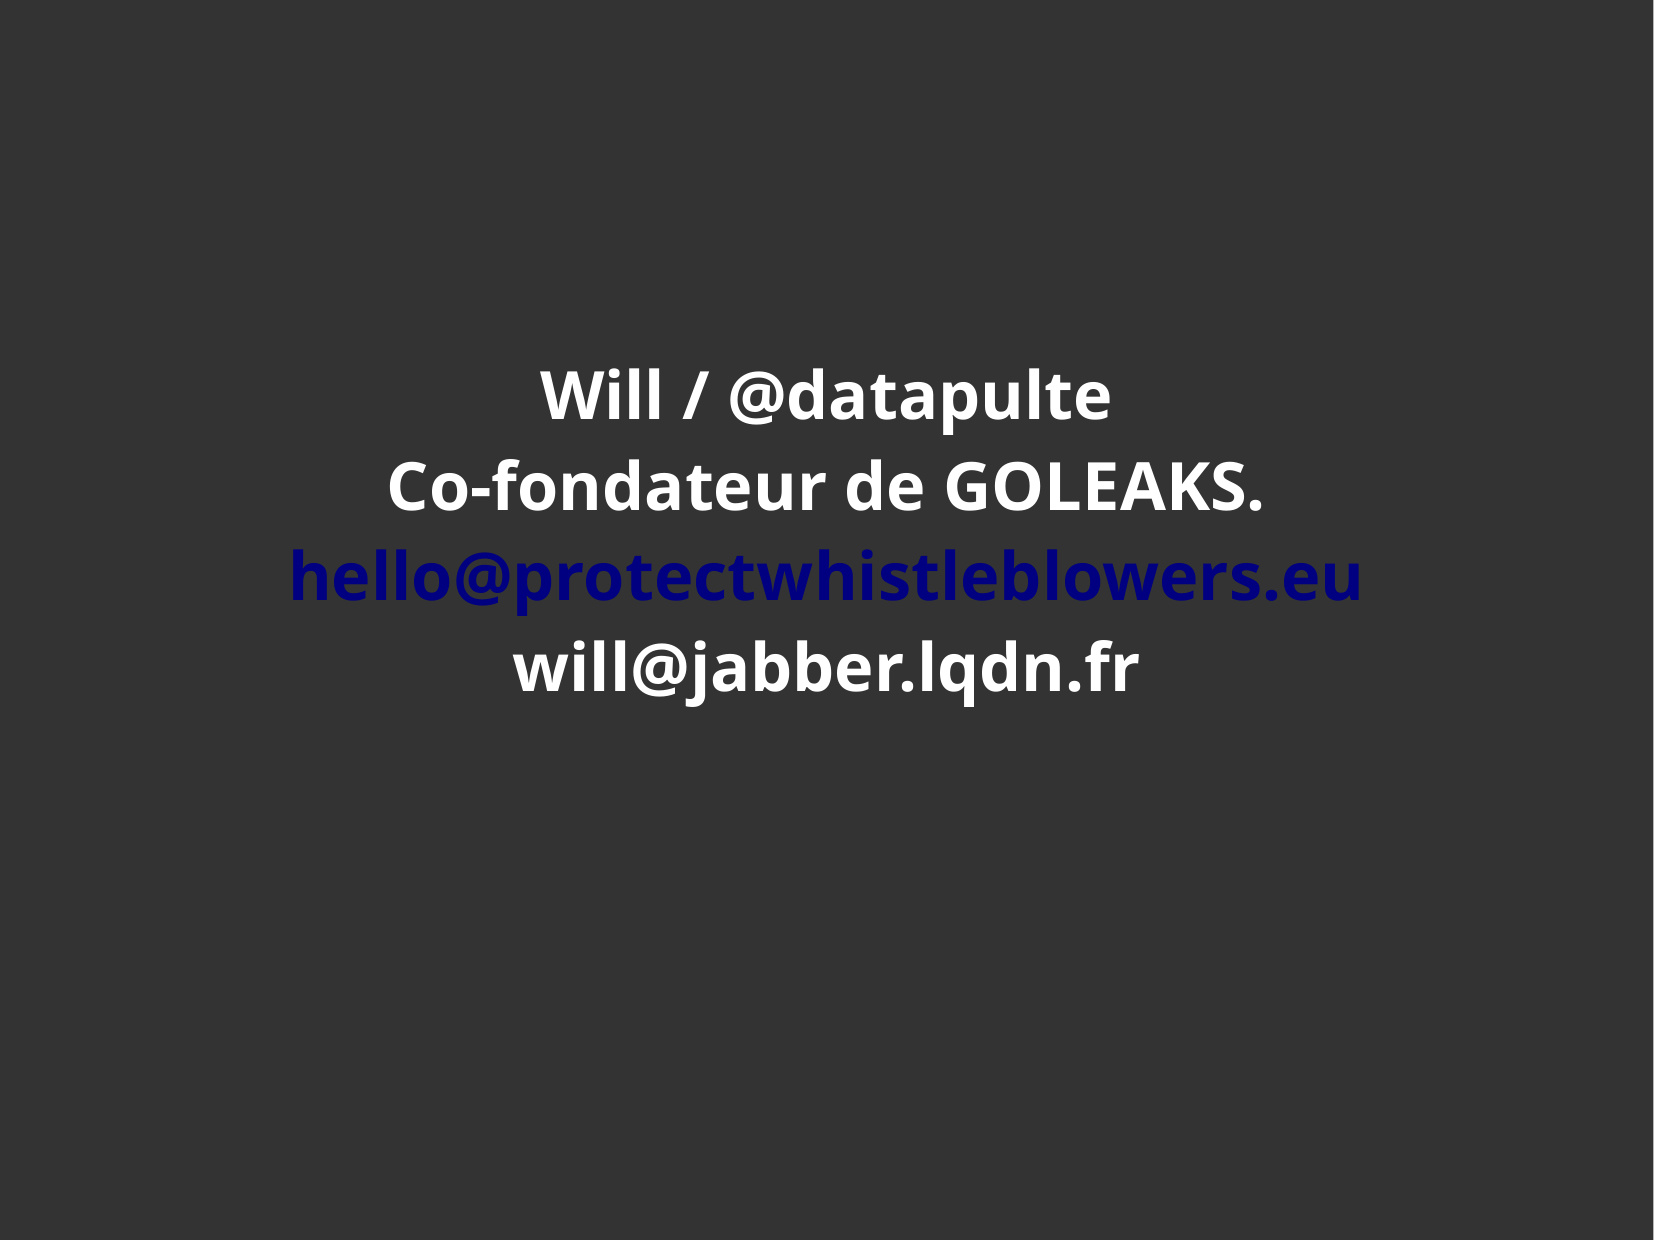

# Will / @datapulte
Co-fondateur de GOLEAKS.
hello@protectwhistleblowers.eu
will@jabber.lqdn.fr